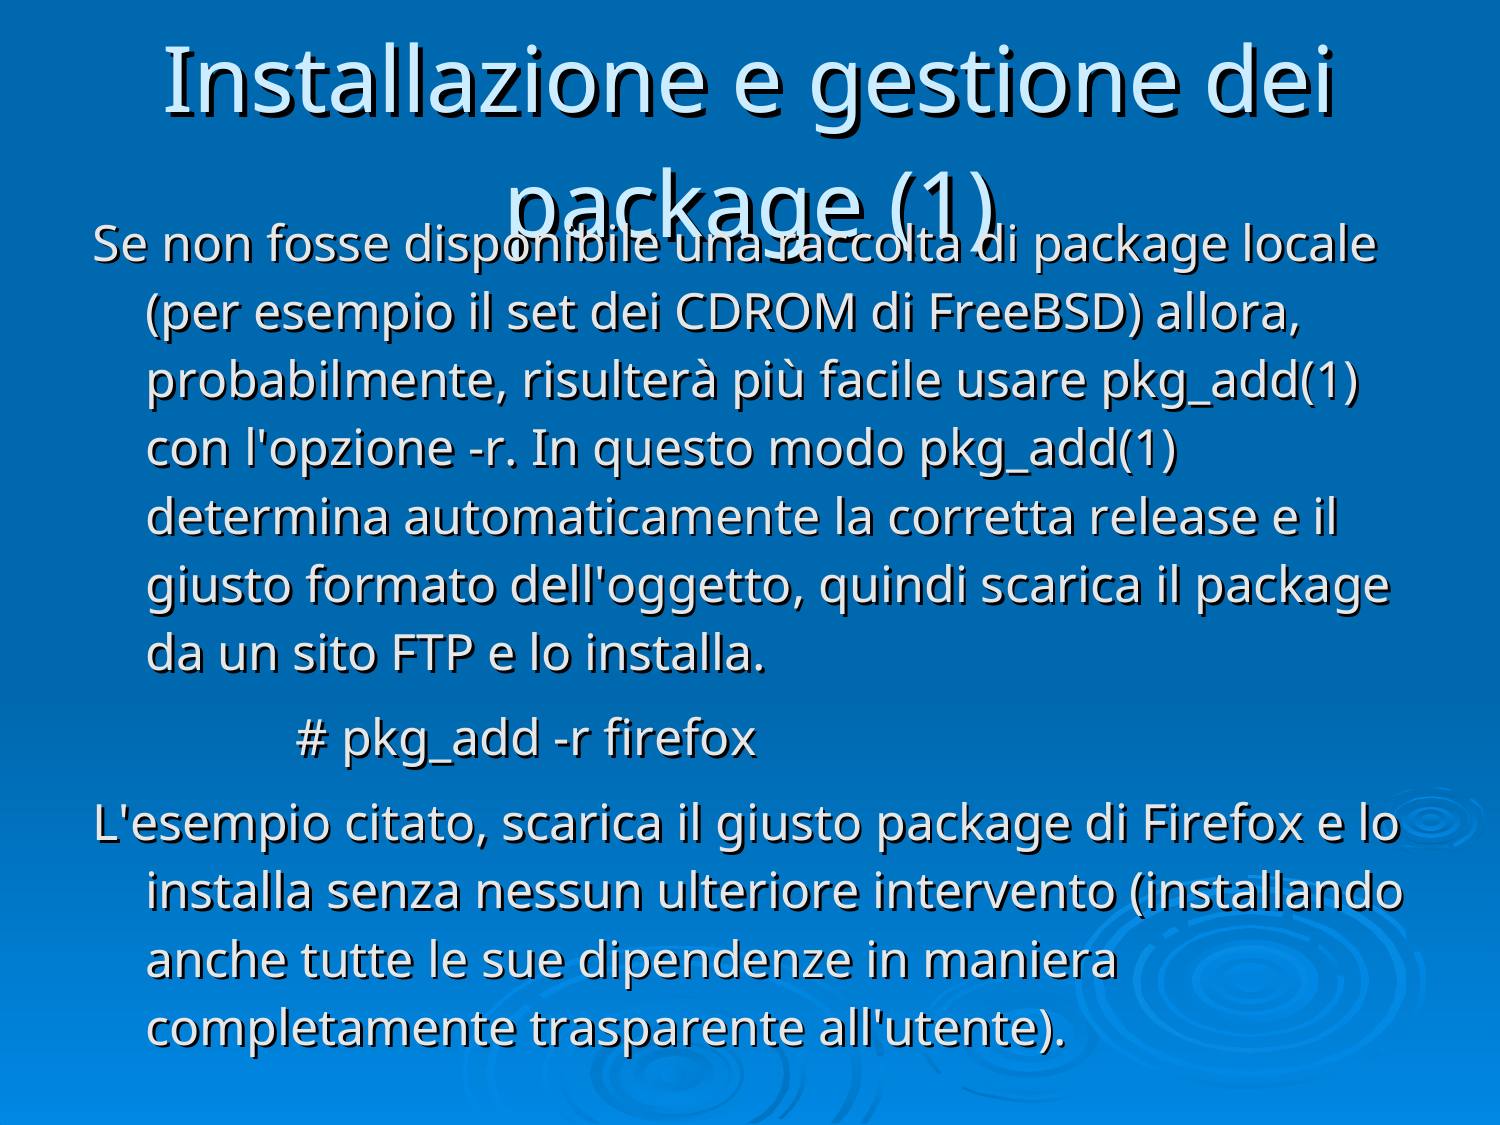

# Installazione e gestione dei package (1)
Se non fosse disponibile una raccolta di package locale (per esempio il set dei CDROM di FreeBSD) allora, probabilmente, risulterà più facile usare pkg_add(1) con l'opzione -r. In questo modo pkg_add(1) determina automaticamente la corretta release e il giusto formato dell'oggetto, quindi scarica il package da un sito FTP e lo installa.
		# pkg_add -r firefox
L'esempio citato, scarica il giusto package di Firefox e lo installa senza nessun ulteriore intervento (installando anche tutte le sue dipendenze in maniera completamente trasparente all'utente).